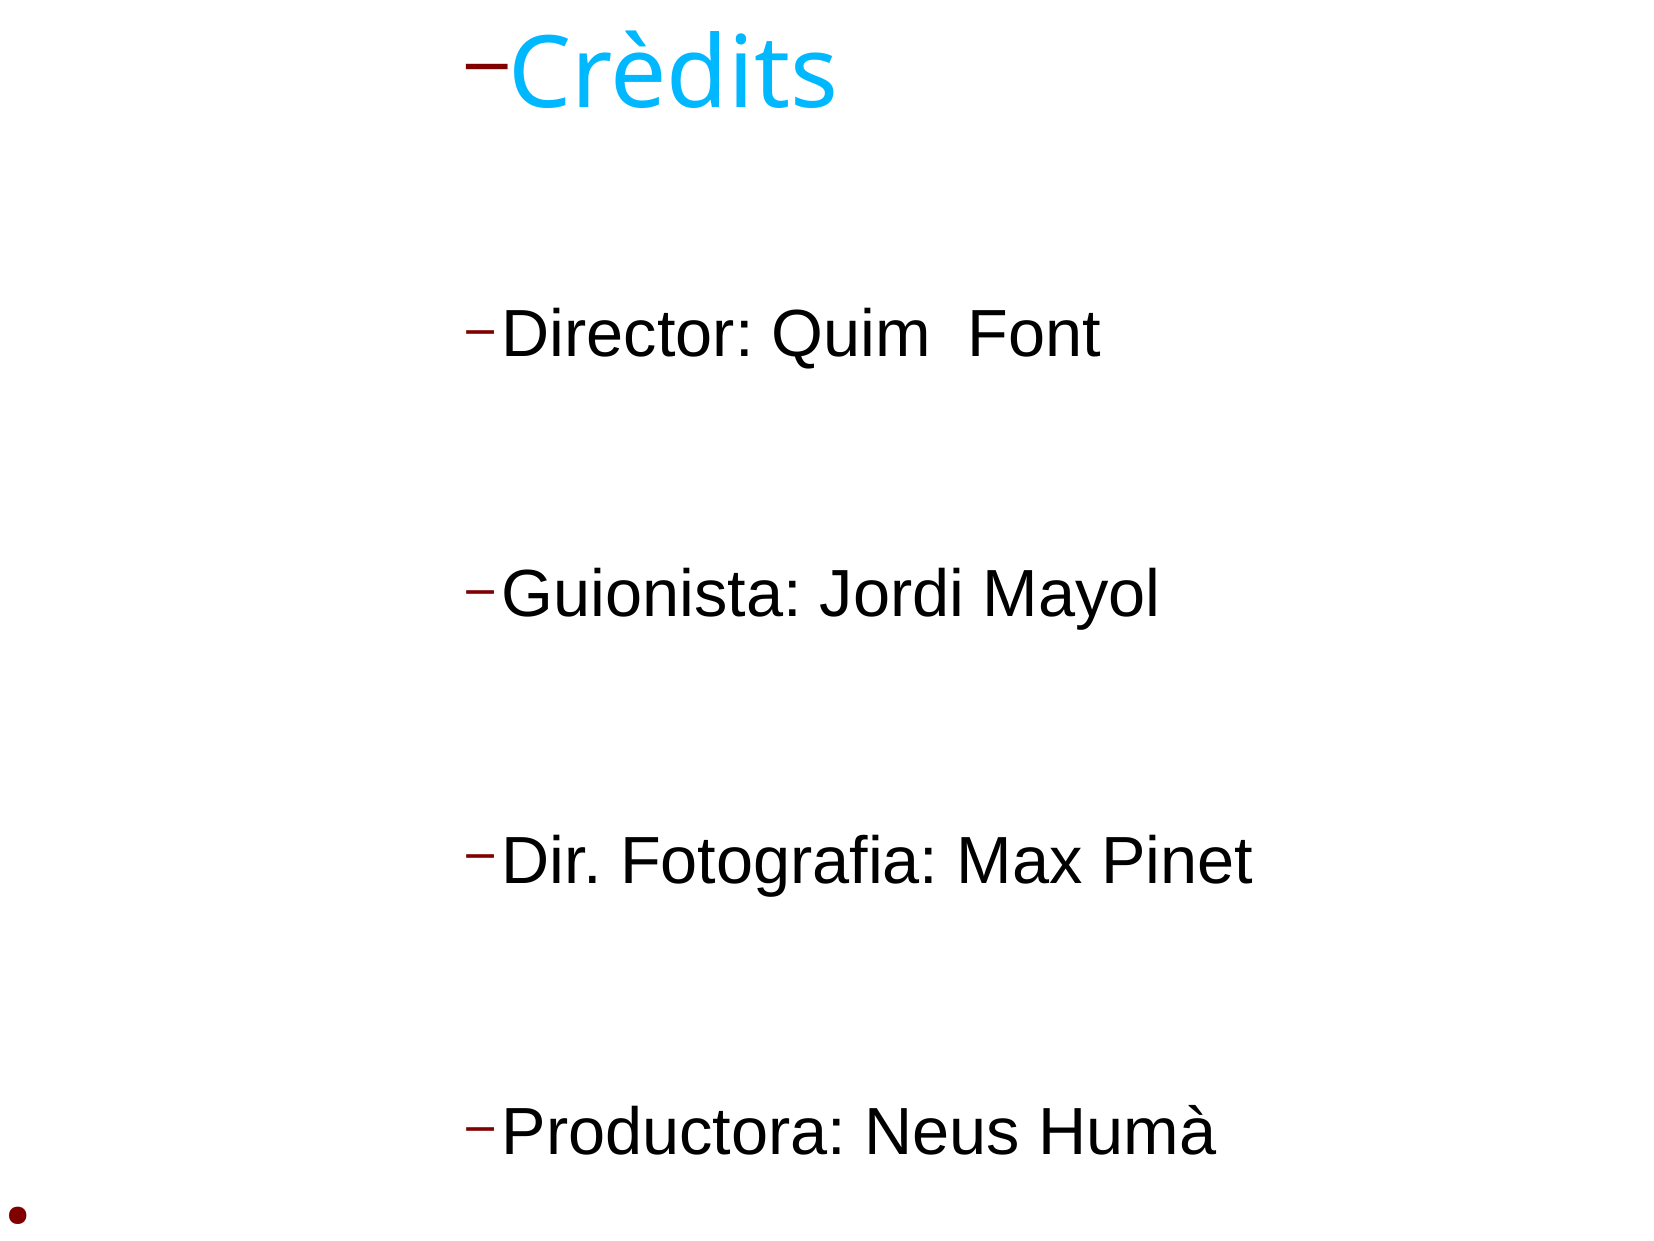

# Crèdits
Director: Quim Font
Guionista: Jordi Mayol
Dir. Fotografia: Max Pinet
Productora: Neus Humà